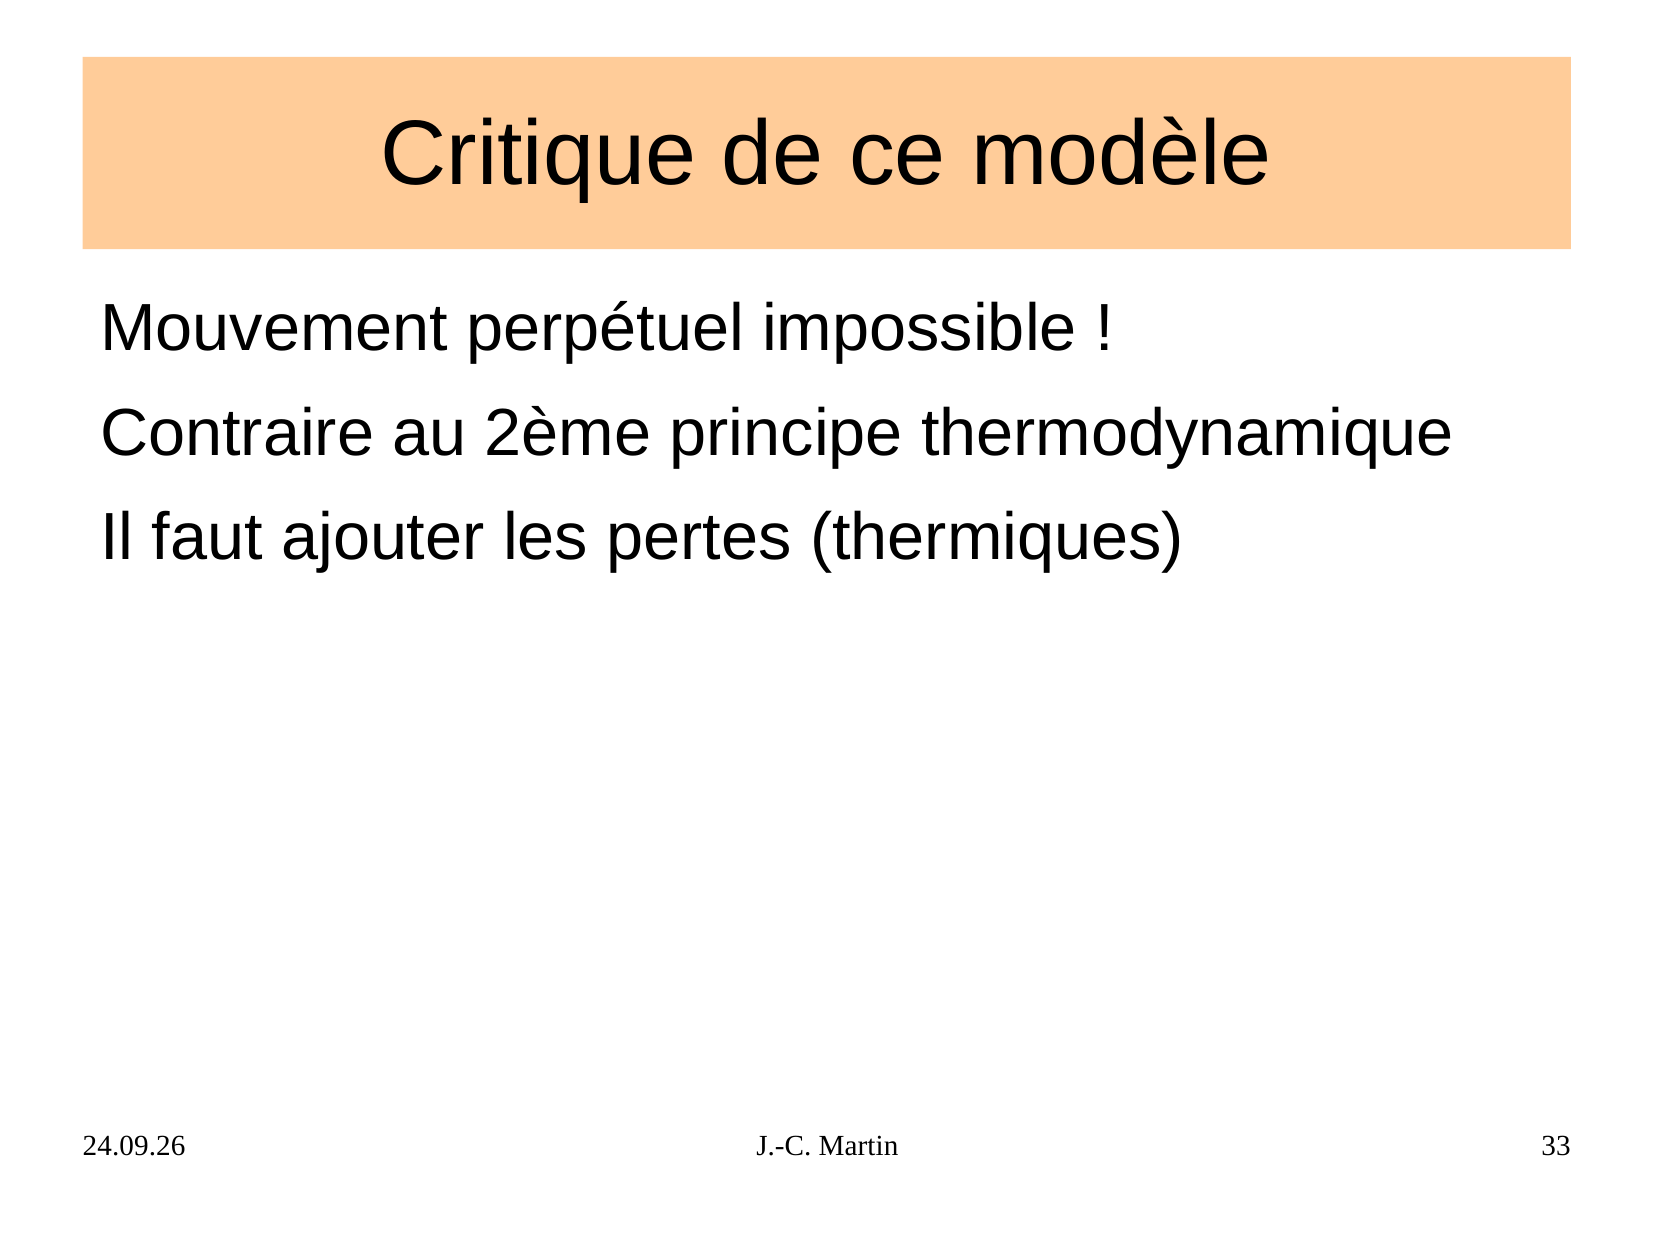

# Critique de ce modèle
Mouvement perpétuel impossible !
Contraire au 2ème principe thermodynamique
Il faut ajouter les pertes (thermiques)
J.-C. Martin
33